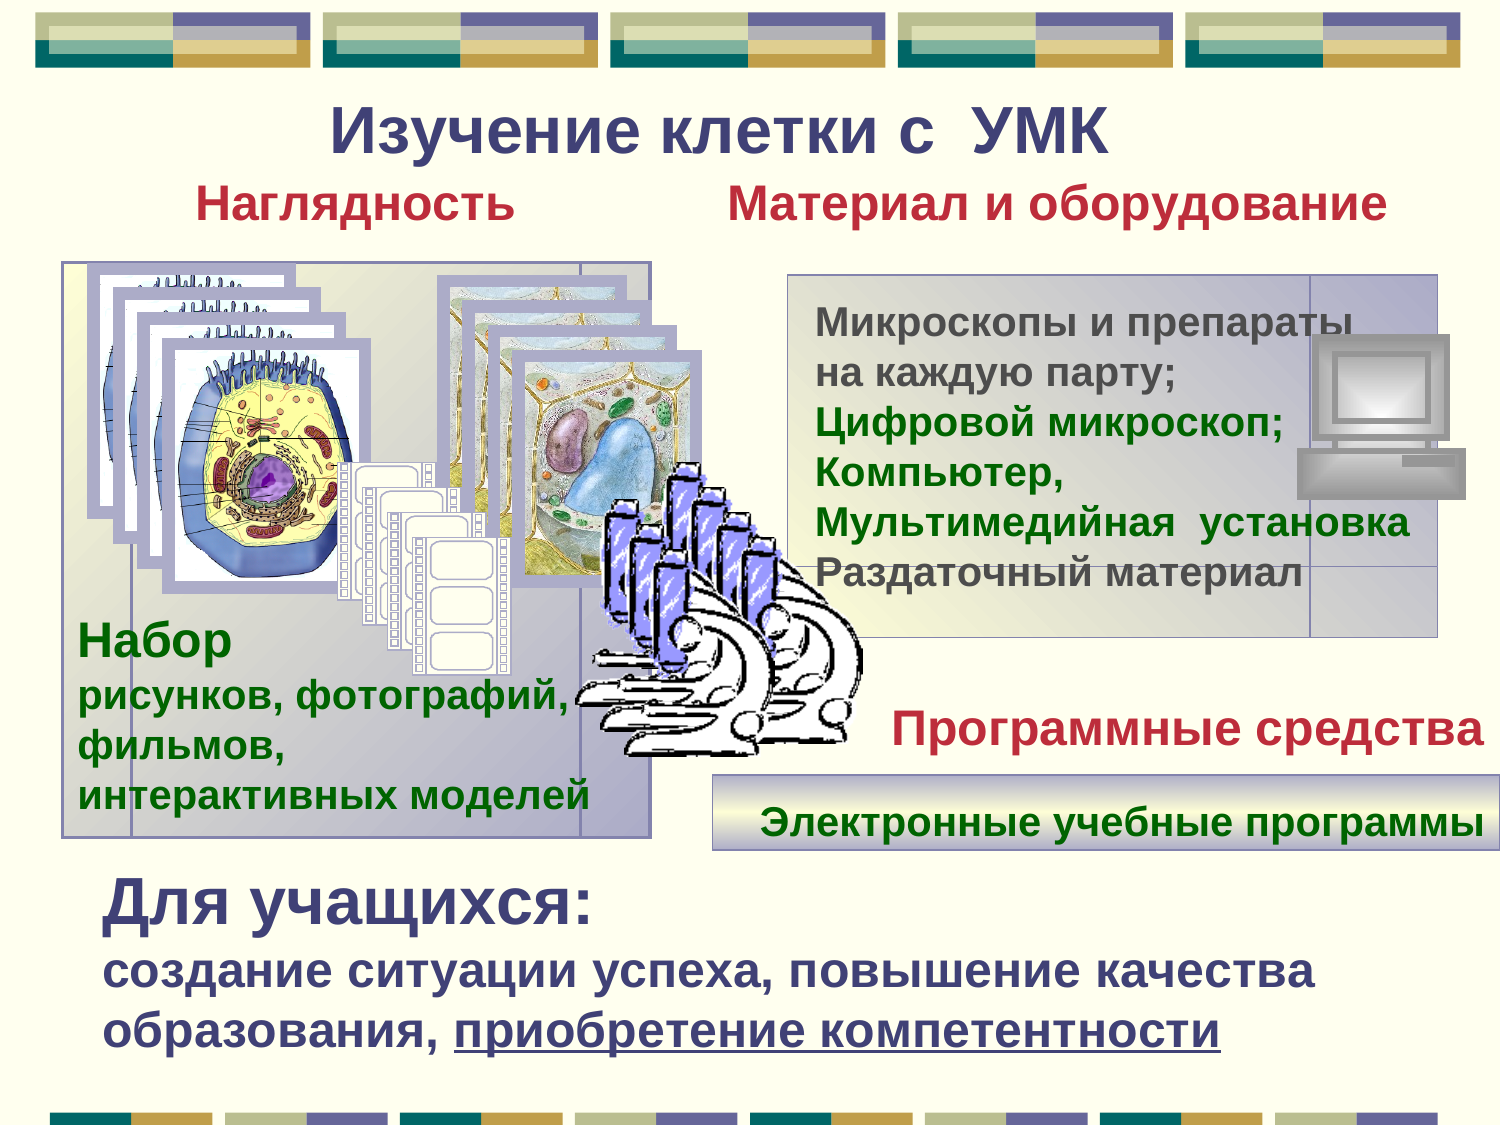

Изучение клетки с УМК
Наглядность
Материал и оборудование
Микроскопы и препараты
на каждую парту;
Цифровой микроскоп;
Компьютер,
Мультимедийная установка
Раздаточный материал
Набор
рисунков, фотографий,
фильмов,
интерактивных моделей
Программные средства
Электронные учебные программы
Для учащихся:
создание ситуации успеха, повышение качества образования, приобретение компетентности